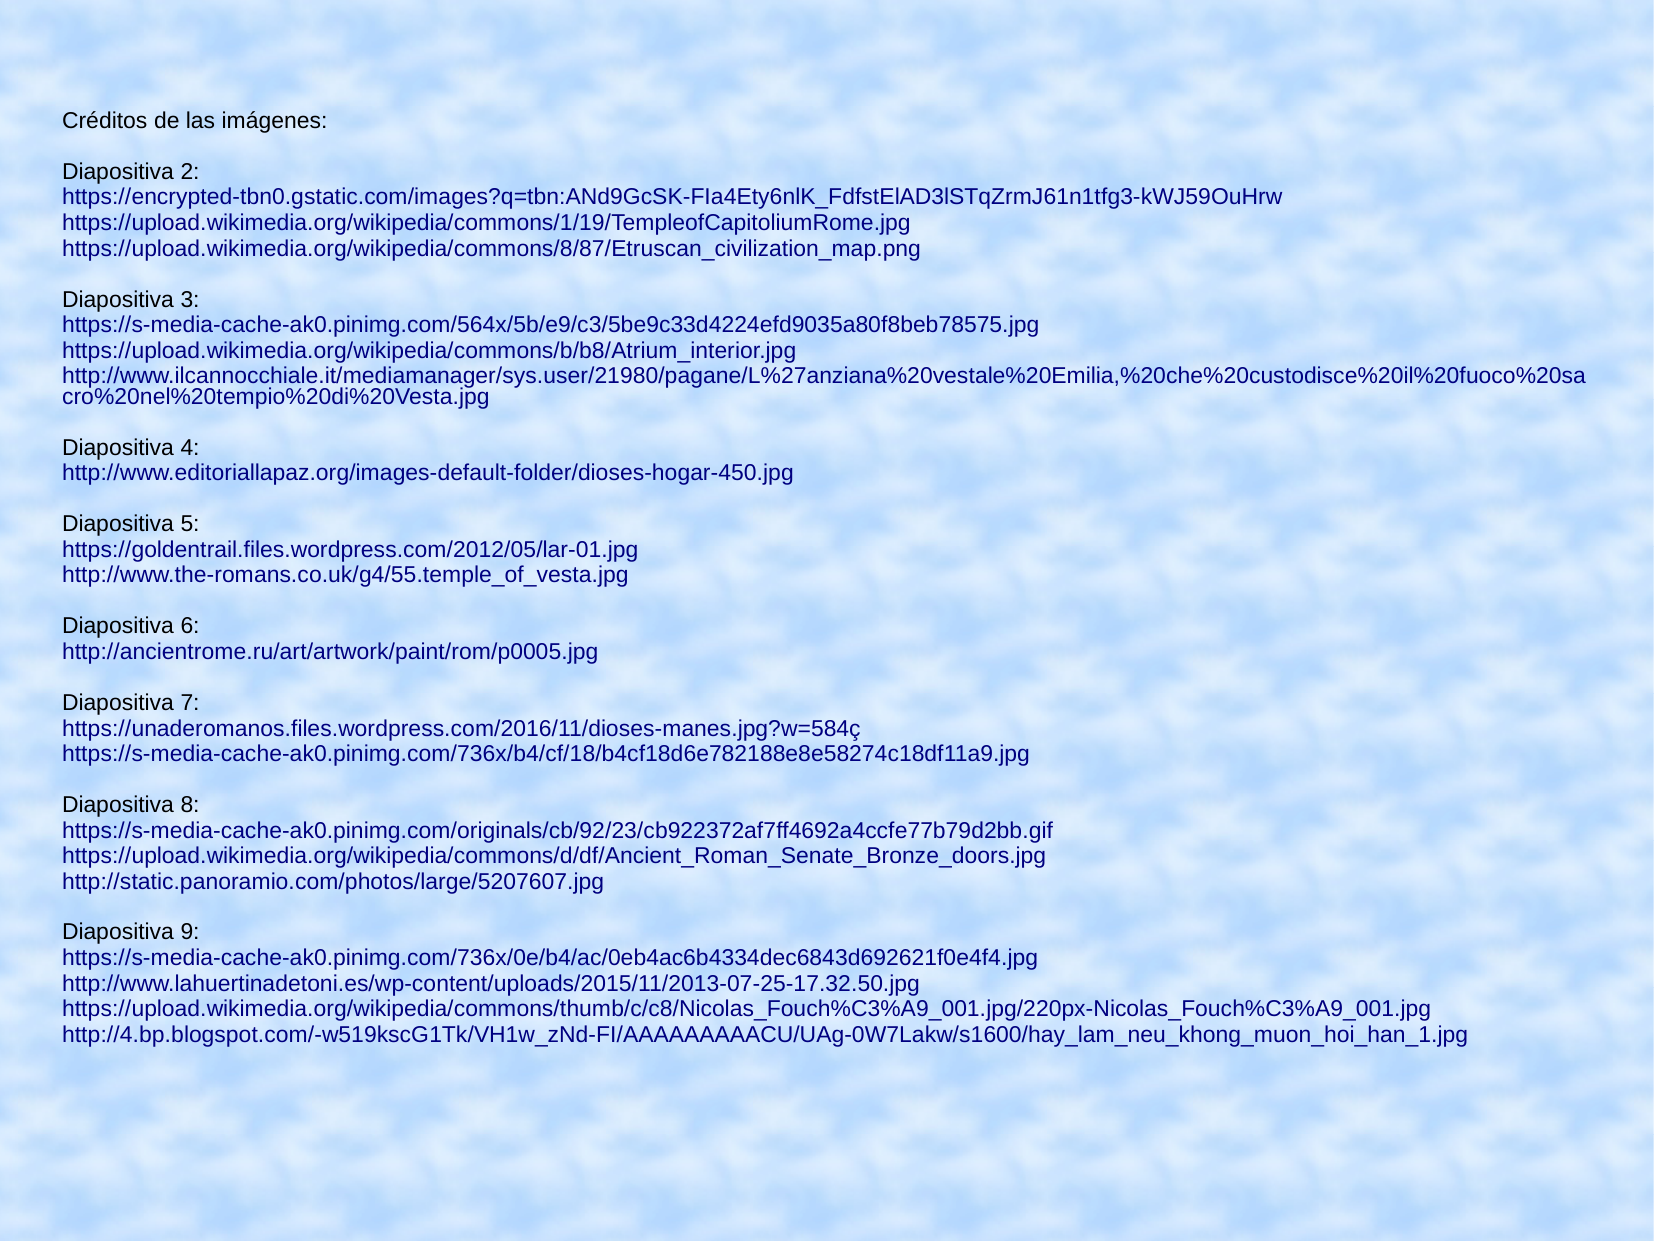

Créditos de las imágenes:
Diapositiva 2:
https://encrypted-tbn0.gstatic.com/images?q=tbn:ANd9GcSK-FIa4Ety6nlK_FdfstElAD3lSTqZrmJ61n1tfg3-kWJ59OuHrw
https://upload.wikimedia.org/wikipedia/commons/1/19/TempleofCapitoliumRome.jpg
https://upload.wikimedia.org/wikipedia/commons/8/87/Etruscan_civilization_map.png
Diapositiva 3:
https://s-media-cache-ak0.pinimg.com/564x/5b/e9/c3/5be9c33d4224efd9035a80f8beb78575.jpg
https://upload.wikimedia.org/wikipedia/commons/b/b8/Atrium_interior.jpg
http://www.ilcannocchiale.it/mediamanager/sys.user/21980/pagane/L%27anziana%20vestale%20Emilia,%20che%20custodisce%20il%20fuoco%20sacro%20nel%20tempio%20di%20Vesta.jpg
Diapositiva 4:
http://www.editoriallapaz.org/images-default-folder/dioses-hogar-450.jpg
Diapositiva 5:
https://goldentrail.files.wordpress.com/2012/05/lar-01.jpg
http://www.the-romans.co.uk/g4/55.temple_of_vesta.jpg
Diapositiva 6:
http://ancientrome.ru/art/artwork/paint/rom/p0005.jpg
Diapositiva 7:
https://unaderomanos.files.wordpress.com/2016/11/dioses-manes.jpg?w=584ç
https://s-media-cache-ak0.pinimg.com/736x/b4/cf/18/b4cf18d6e782188e8e58274c18df11a9.jpg
Diapositiva 8:
https://s-media-cache-ak0.pinimg.com/originals/cb/92/23/cb922372af7ff4692a4ccfe77b79d2bb.gif
https://upload.wikimedia.org/wikipedia/commons/d/df/Ancient_Roman_Senate_Bronze_doors.jpg
http://static.panoramio.com/photos/large/5207607.jpg
Diapositiva 9:
https://s-media-cache-ak0.pinimg.com/736x/0e/b4/ac/0eb4ac6b4334dec6843d692621f0e4f4.jpg
http://www.lahuertinadetoni.es/wp-content/uploads/2015/11/2013-07-25-17.32.50.jpg
https://upload.wikimedia.org/wikipedia/commons/thumb/c/c8/Nicolas_Fouch%C3%A9_001.jpg/220px-Nicolas_Fouch%C3%A9_001.jpg
http://4.bp.blogspot.com/-w519kscG1Tk/VH1w_zNd-FI/AAAAAAAAACU/UAg-0W7Lakw/s1600/hay_lam_neu_khong_muon_hoi_han_1.jpg